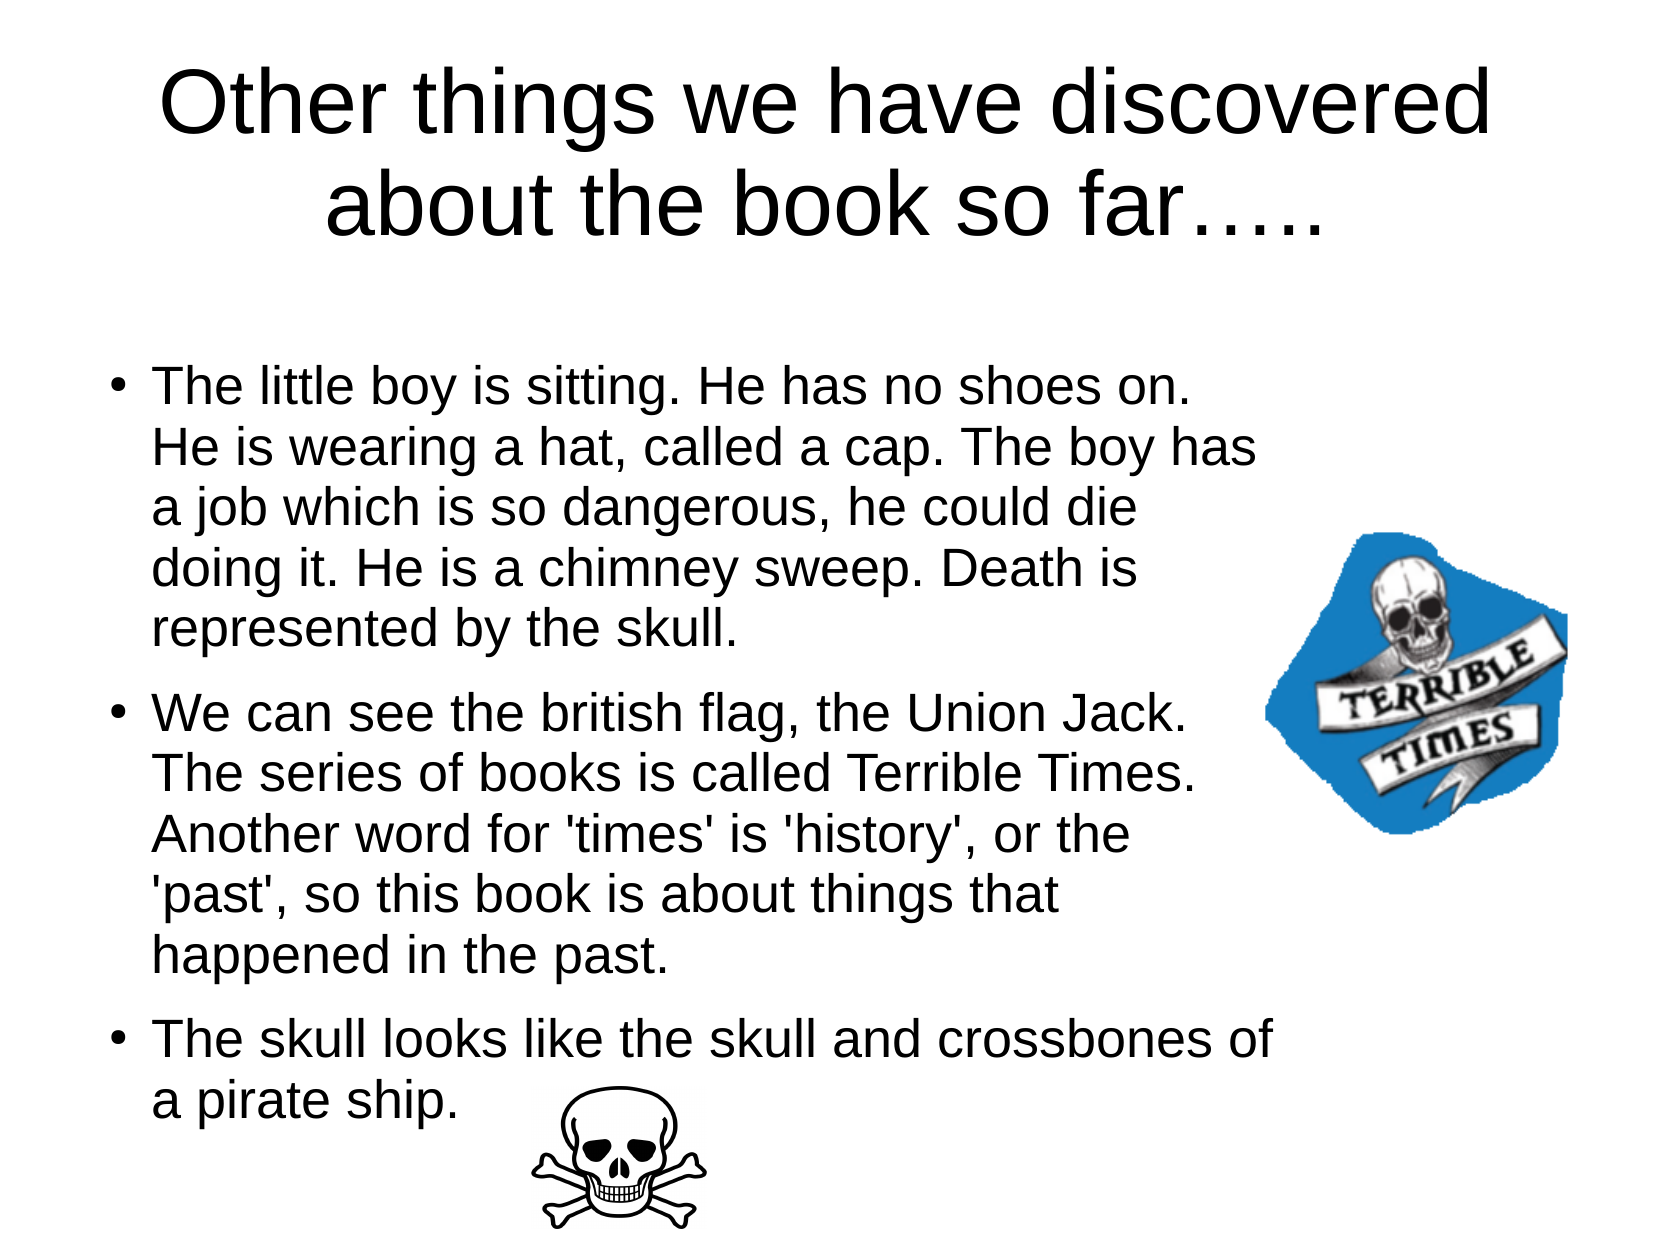

# Other things we have discovered about the book so far…..
The little boy is sitting. He has no shoes on. He is wearing a hat, called a cap. The boy has a job which is so dangerous, he could die doing it. He is a chimney sweep. Death is represented by the skull.
We can see the british flag, the Union Jack. The series of books is called Terrible Times. Another word for 'times' is 'history', or the 'past', so this book is about things that happened in the past.
The skull looks like the skull and crossbones of a pirate ship.